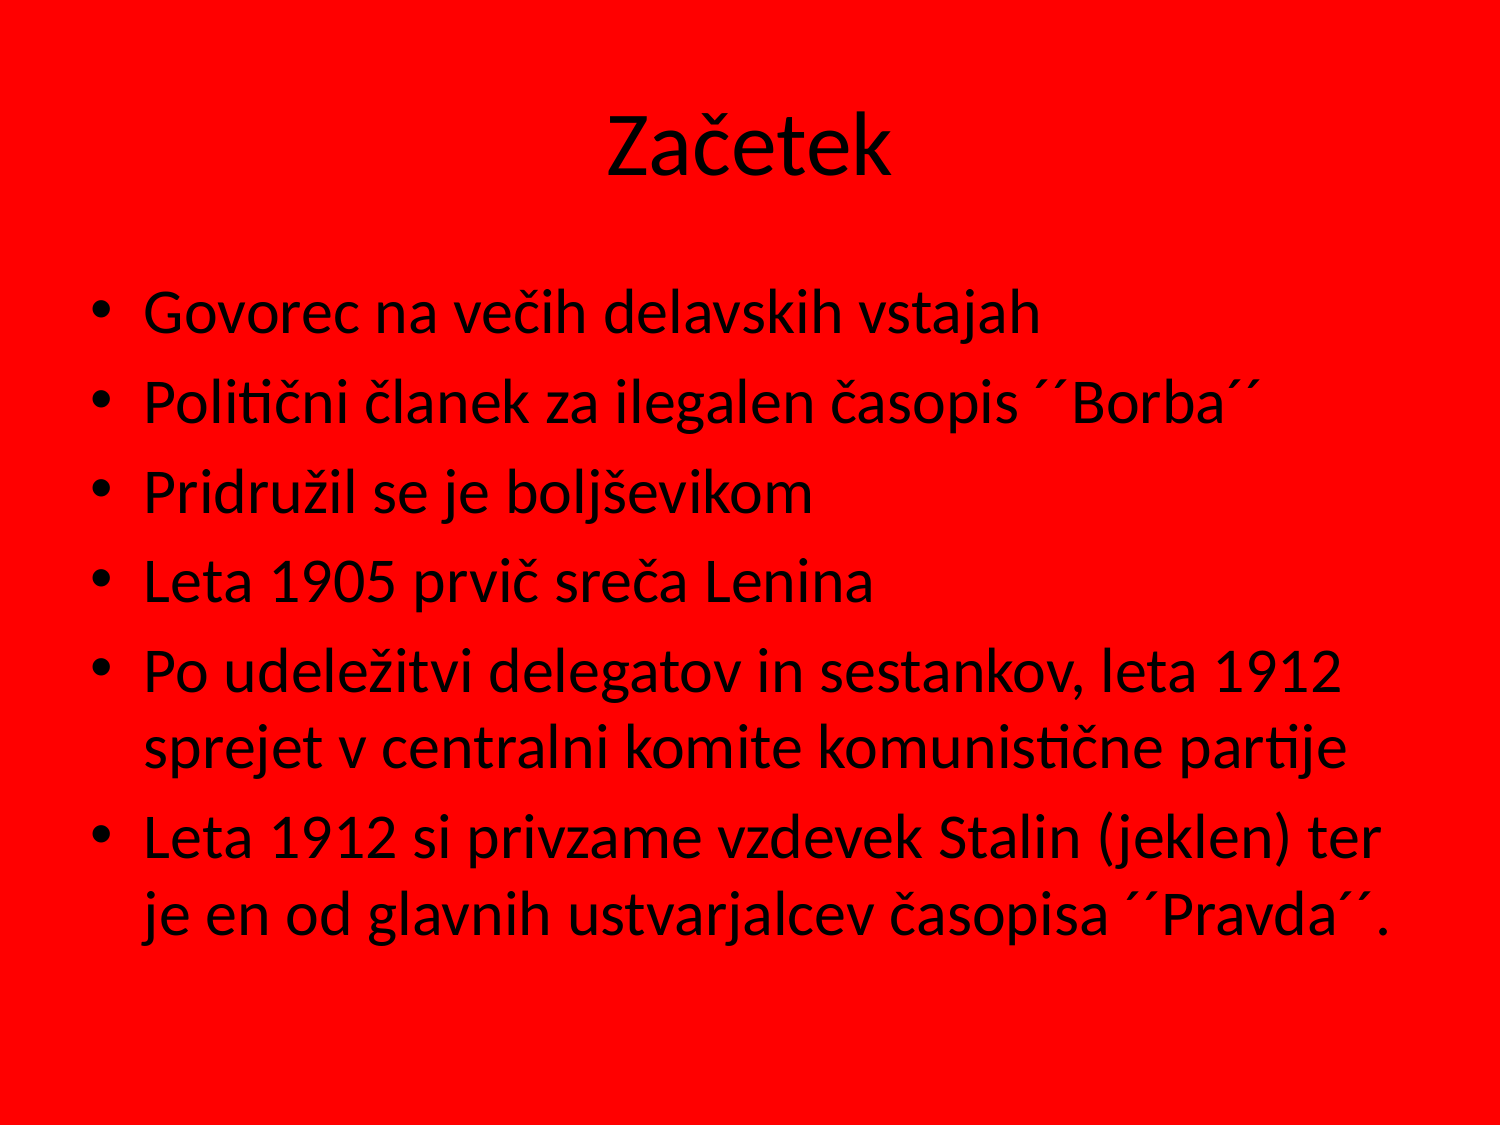

# Začetek
Govorec na večih delavskih vstajah
Politični članek za ilegalen časopis ´´Borba´´
Pridružil se je boljševikom
Leta 1905 prvič sreča Lenina
Po udeležitvi delegatov in sestankov, leta 1912 sprejet v centralni komite komunistične partije
Leta 1912 si privzame vzdevek Stalin (jeklen) ter je en od glavnih ustvarjalcev časopisa ´´Pravda´´.